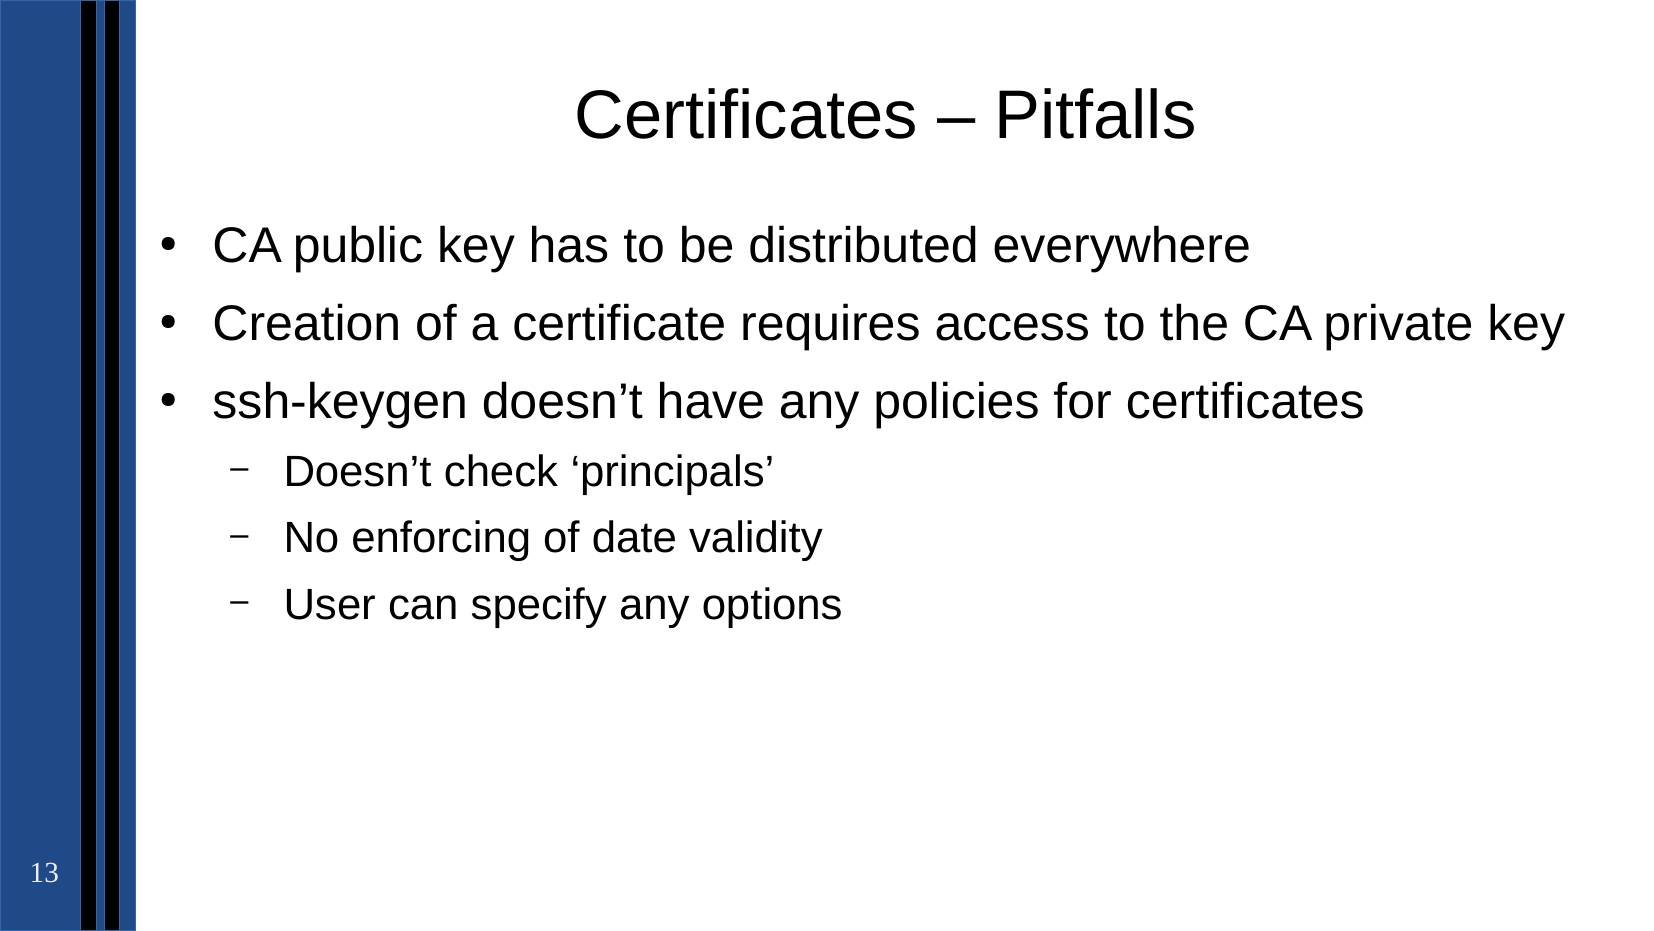

# Certificates – Pitfalls
CA public key has to be distributed everywhere
Creation of a certificate requires access to the CA private key
ssh-keygen doesn’t have any policies for certificates
Doesn’t check ‘principals’
No enforcing of date validity
User can specify any options
13